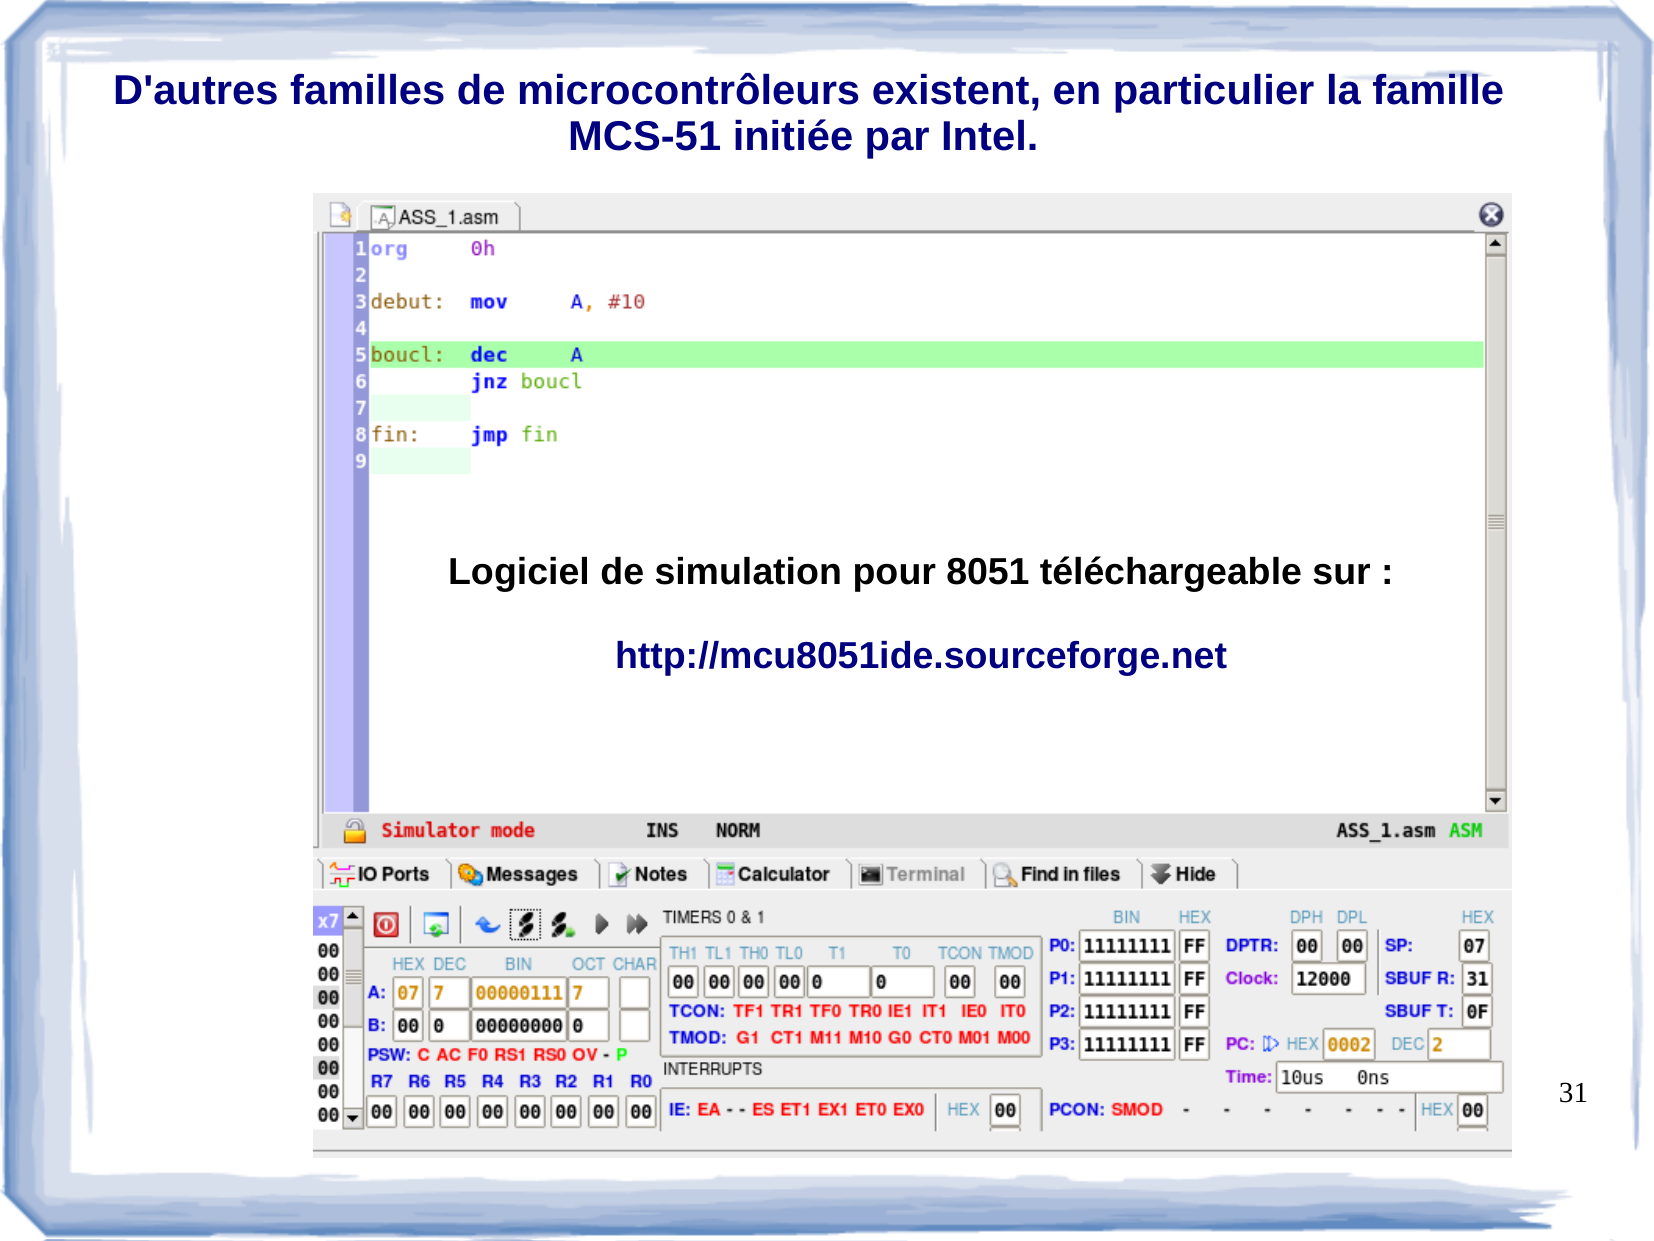

D'autres familles de microcontrôleurs existent, en particulier la famille MCS-51 initiée par Intel.
Logiciel de simulation pour 8051 téléchargeable sur :
http://mcu8051ide.sourceforge.net
31